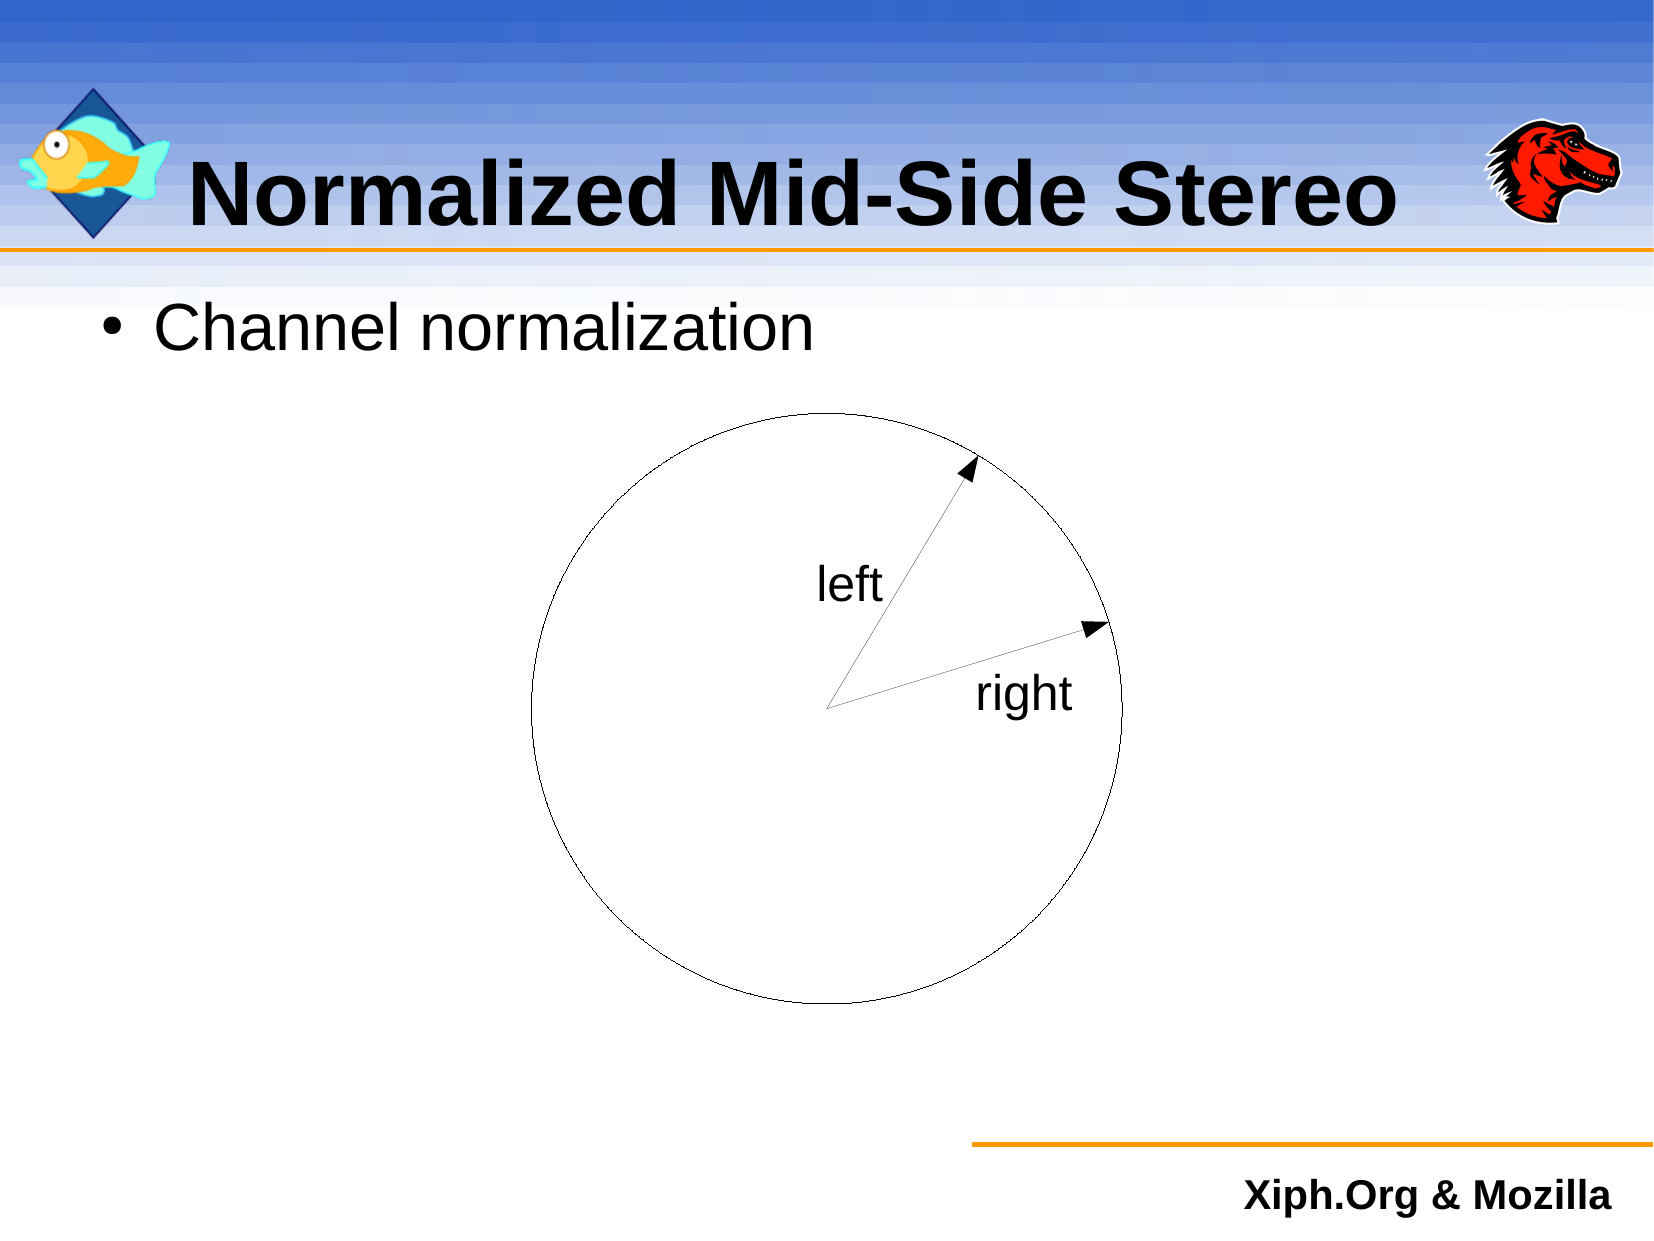

# Normalized Mid-Side Stereo
Channel normalization
left
right